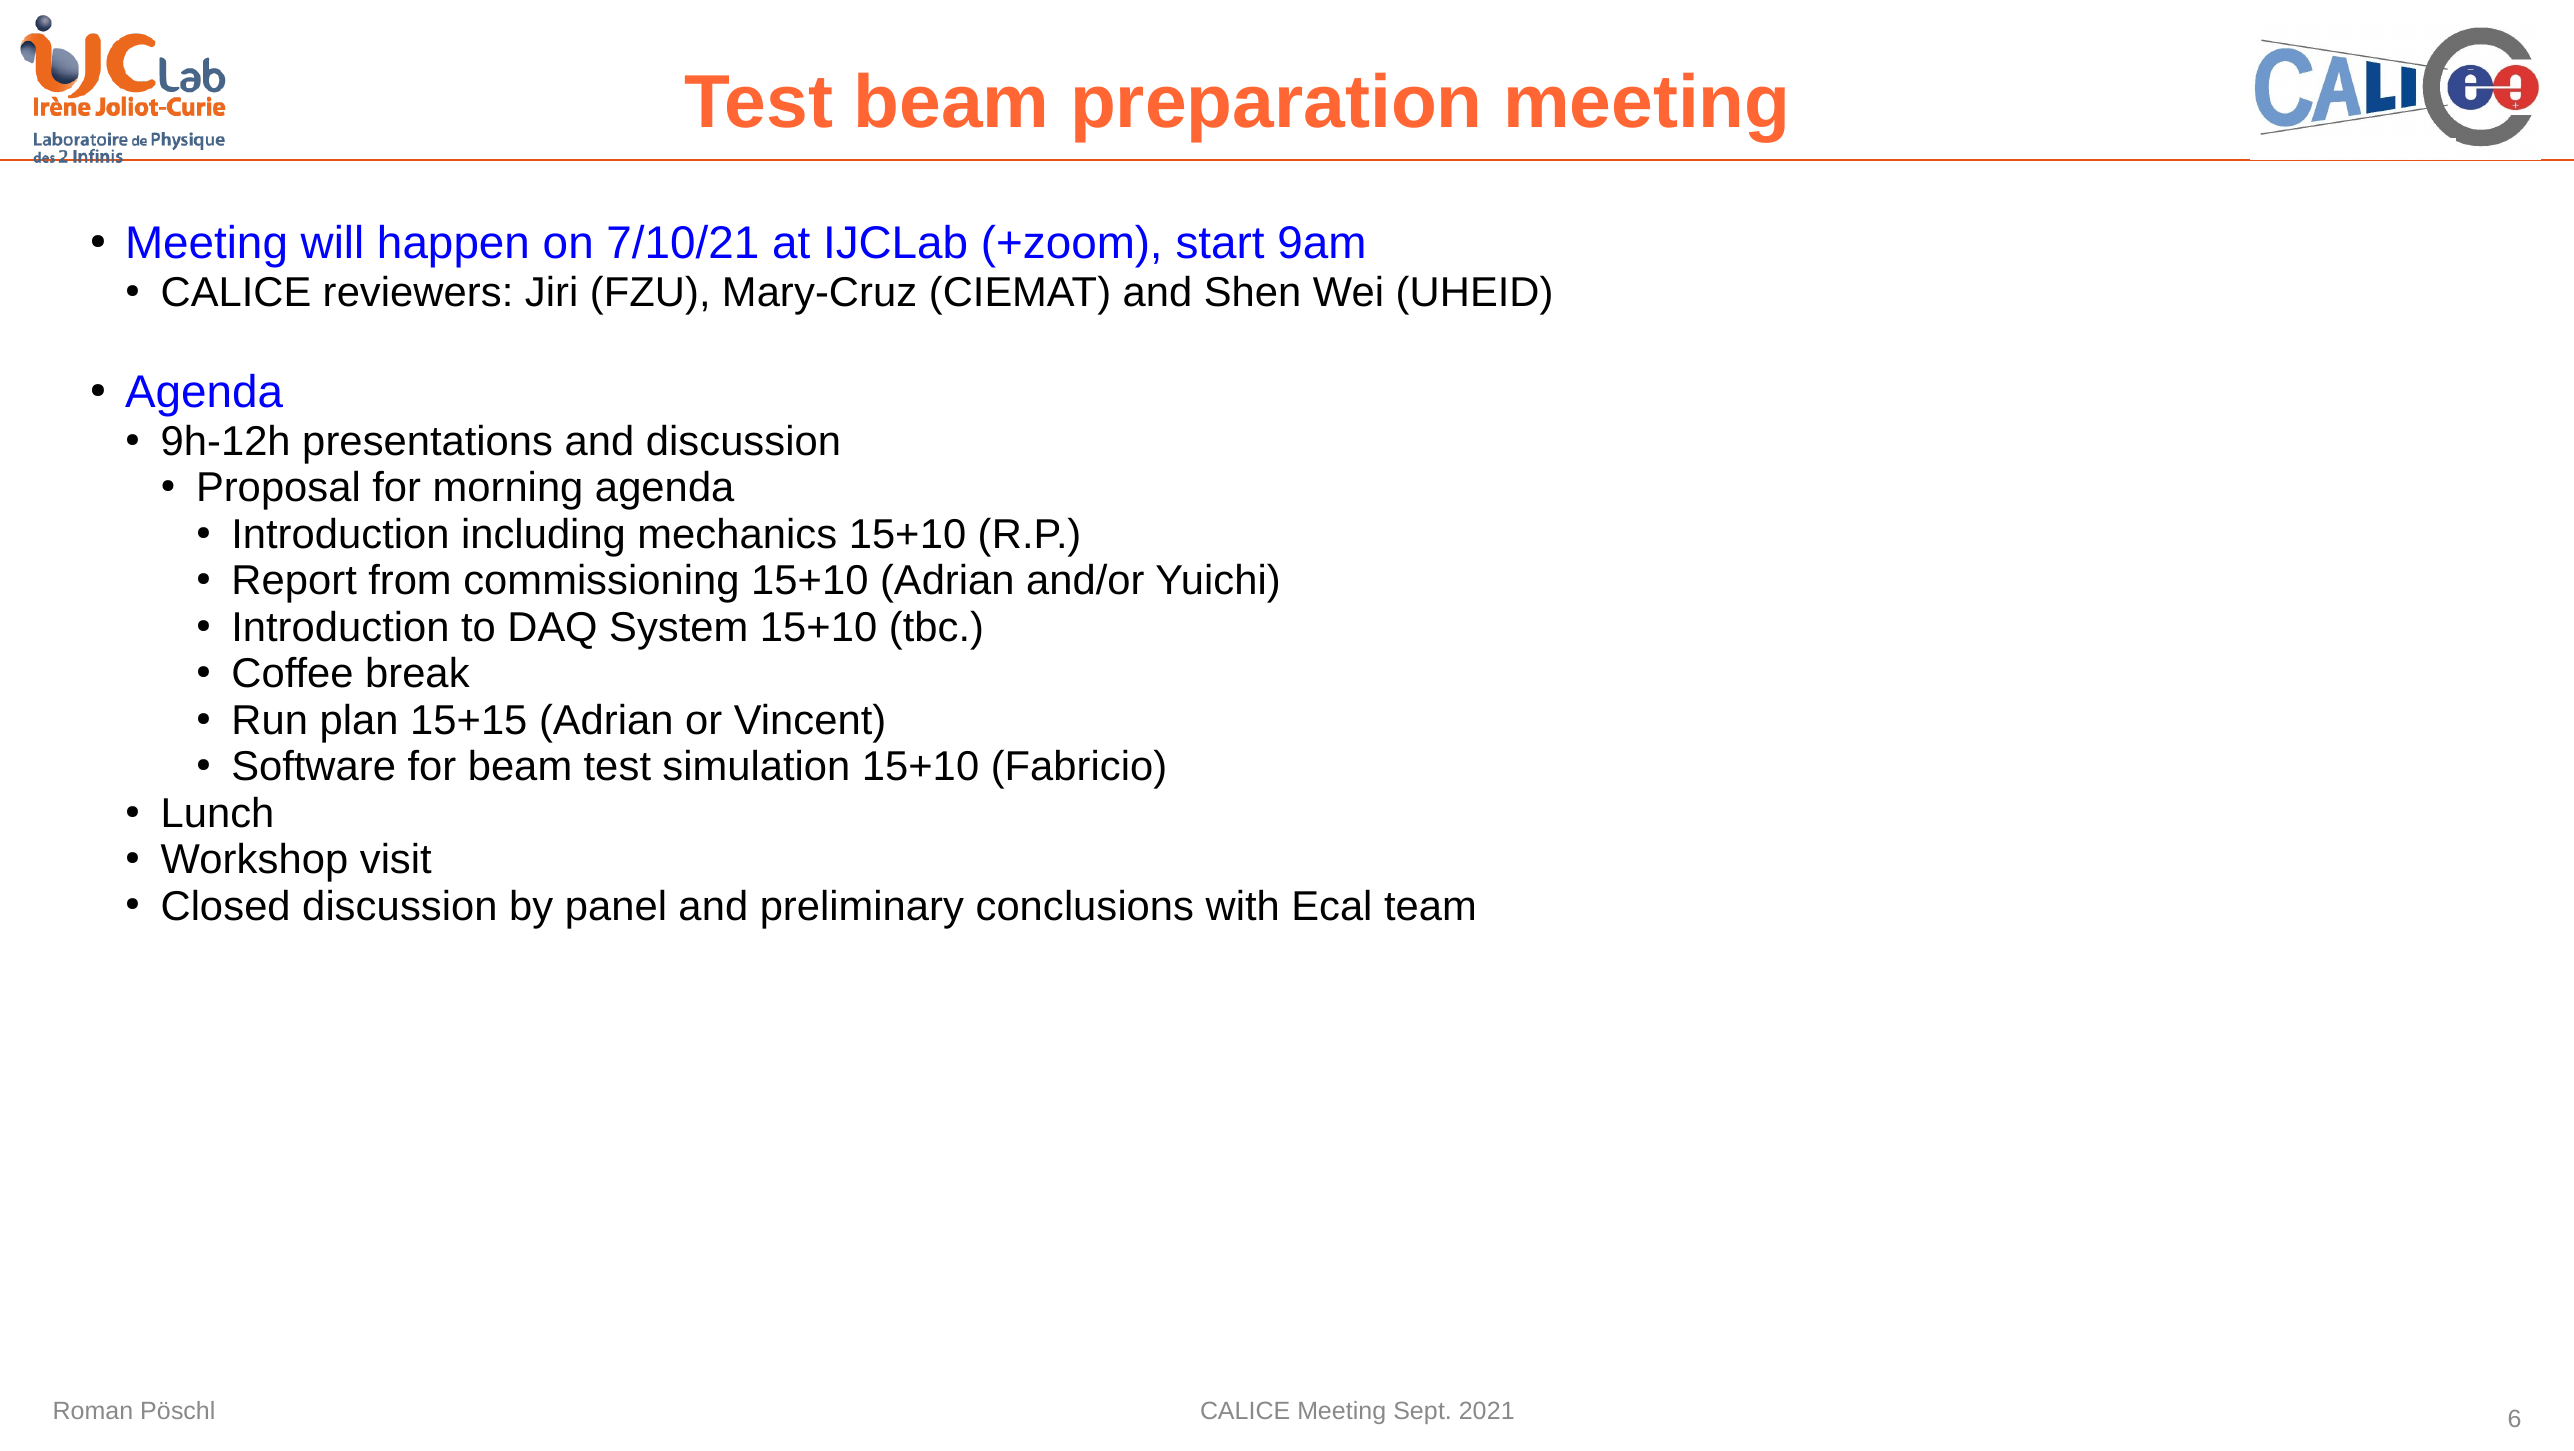

# Test beam preparation meeting
Meeting will happen on 7/10/21 at IJCLab (+zoom), start 9am
CALICE reviewers: Jiri (FZU), Mary-Cruz (CIEMAT) and Shen Wei (UHEID)
Agenda
9h-12h presentations and discussion
Proposal for morning agenda
Introduction including mechanics 15+10 (R.P.)
Report from commissioning 15+10 (Adrian and/or Yuichi)
Introduction to DAQ System 15+10 (tbc.)
Coffee break
Run plan 15+15 (Adrian or Vincent)
Software for beam test simulation 15+10 (Fabricio)
Lunch
Workshop visit
Closed discussion by panel and preliminary conclusions with Ecal team